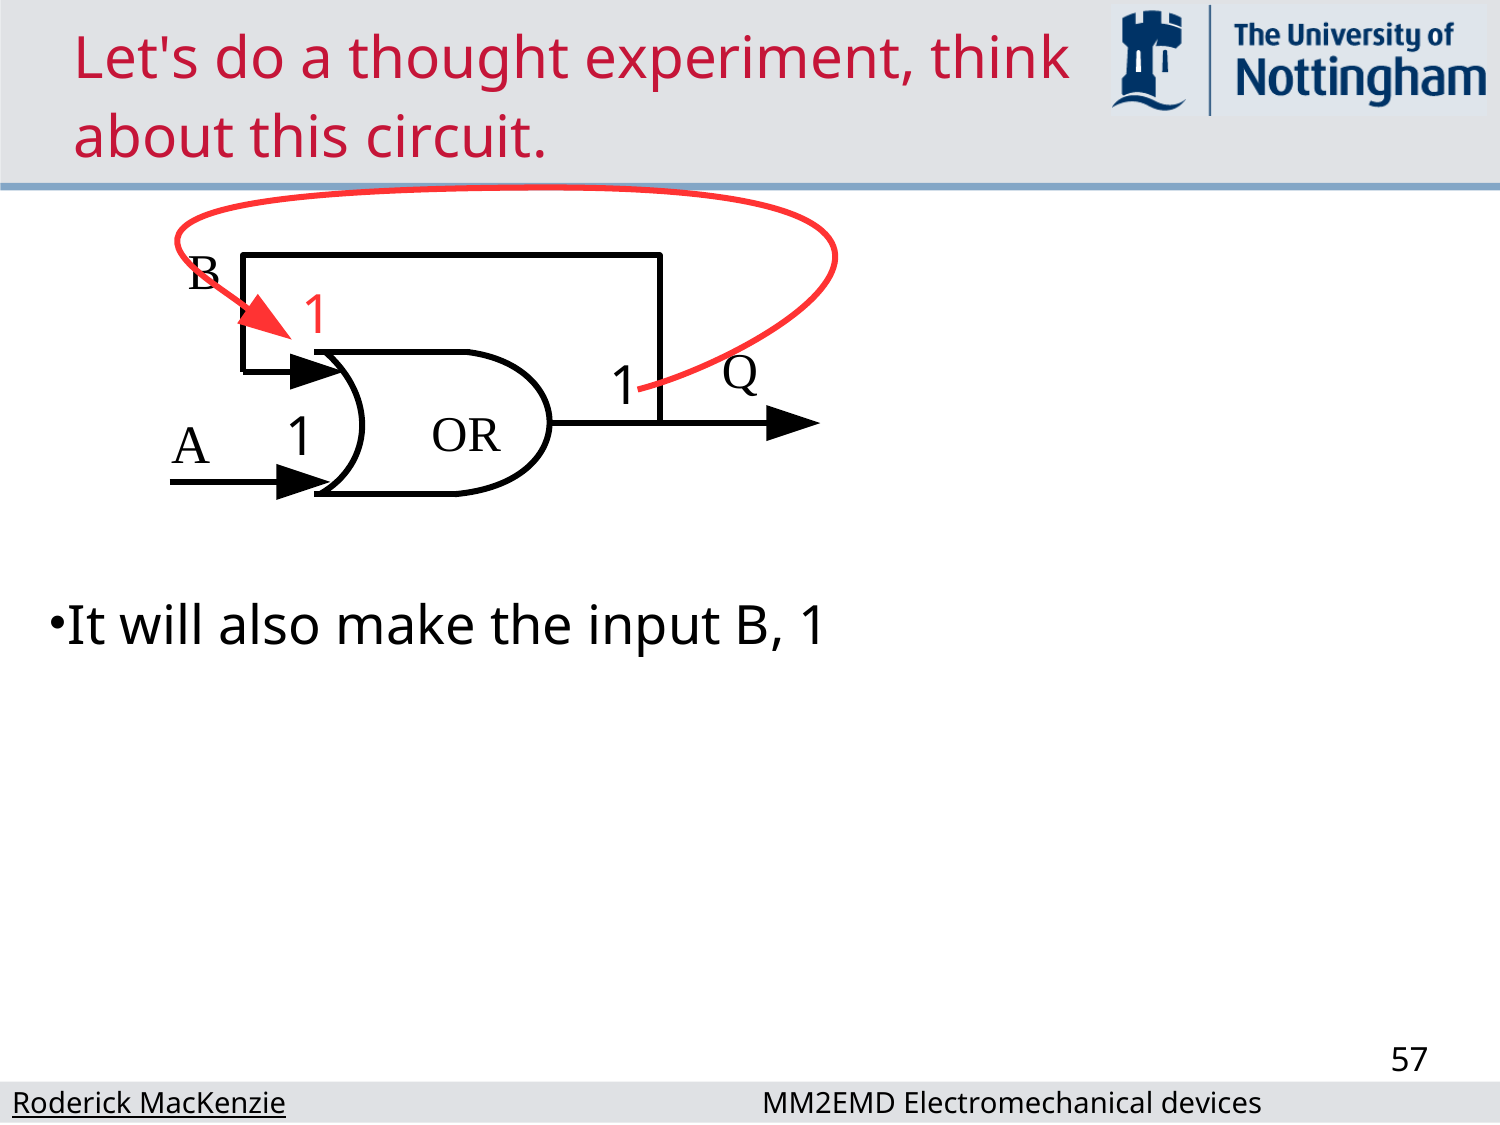

# Let's do a thought experiment, think about this circuit.
B
1
Q
1
1
OR
A
It will also make the input B, 1